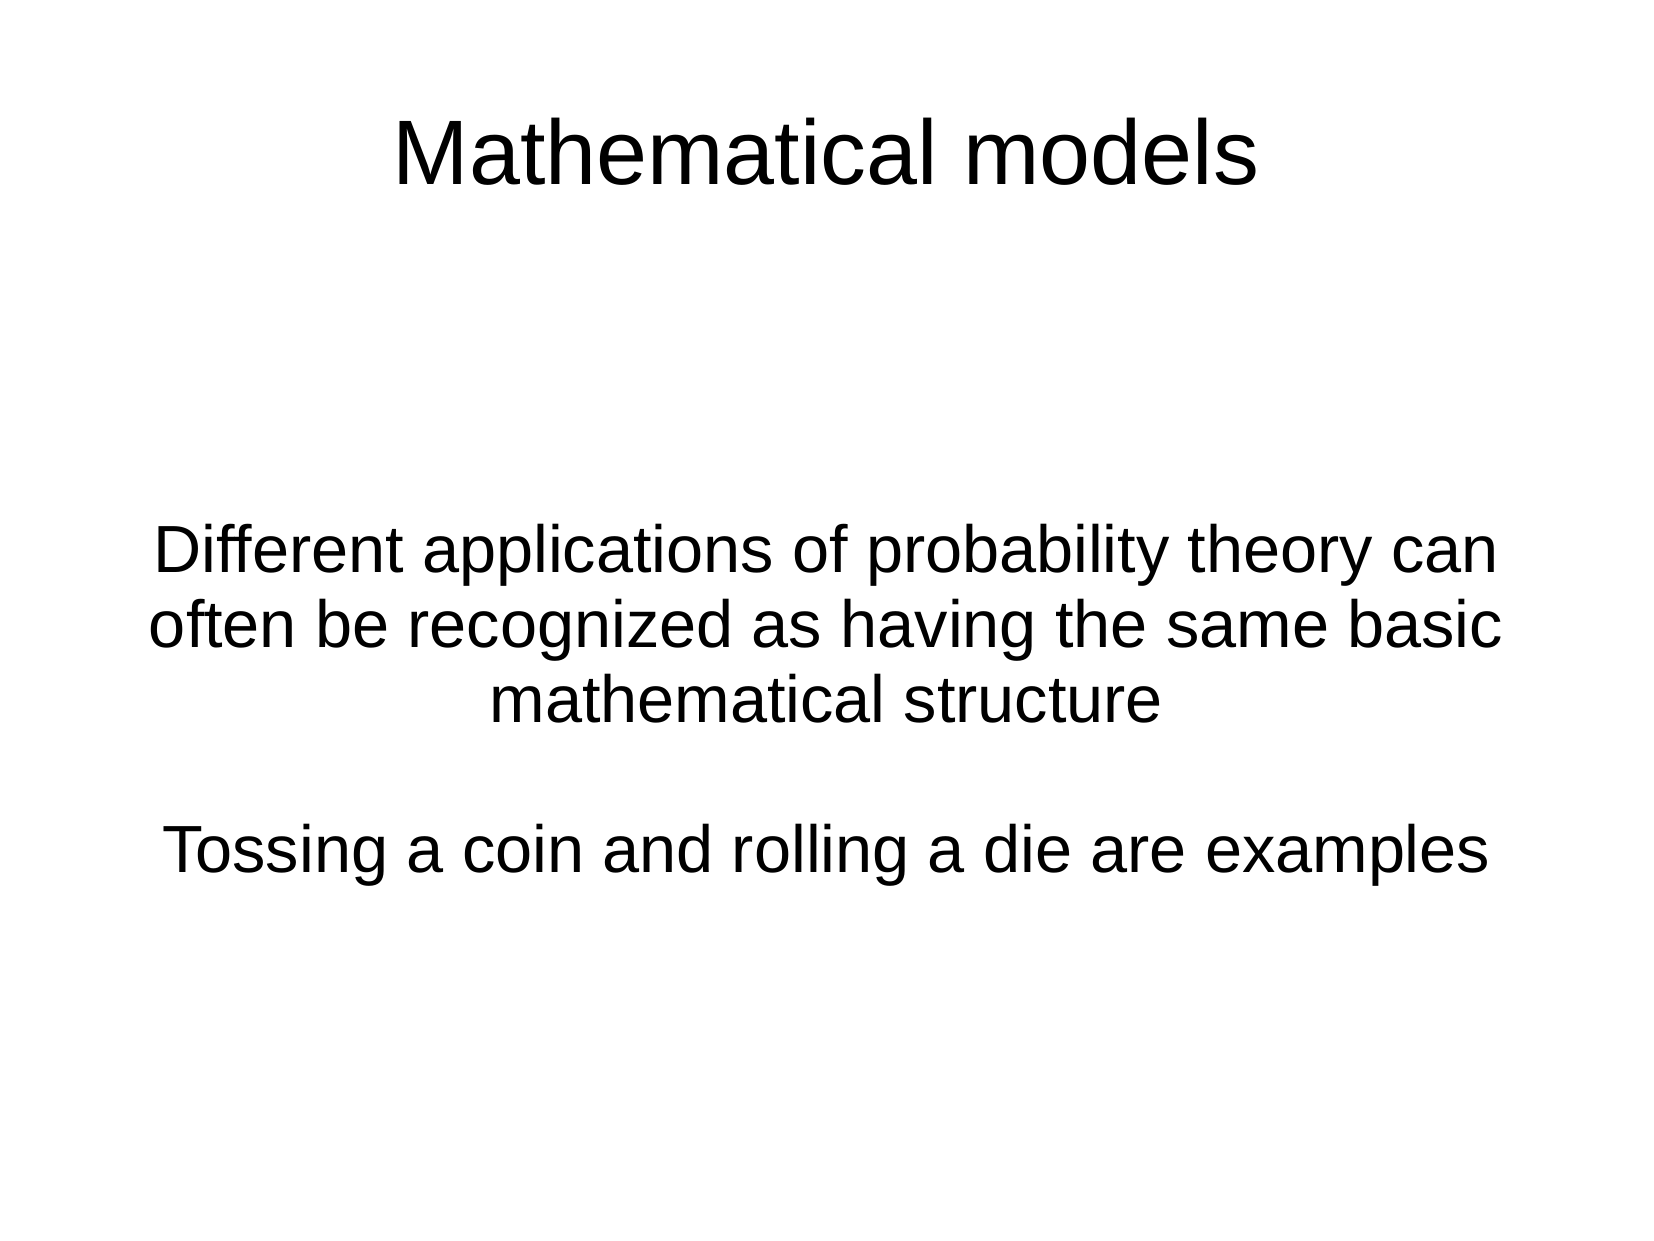

# Mathematical models
Different applications of probability theory can often be recognized as having the same basic mathematical structure
Tossing a coin and rolling a die are examples